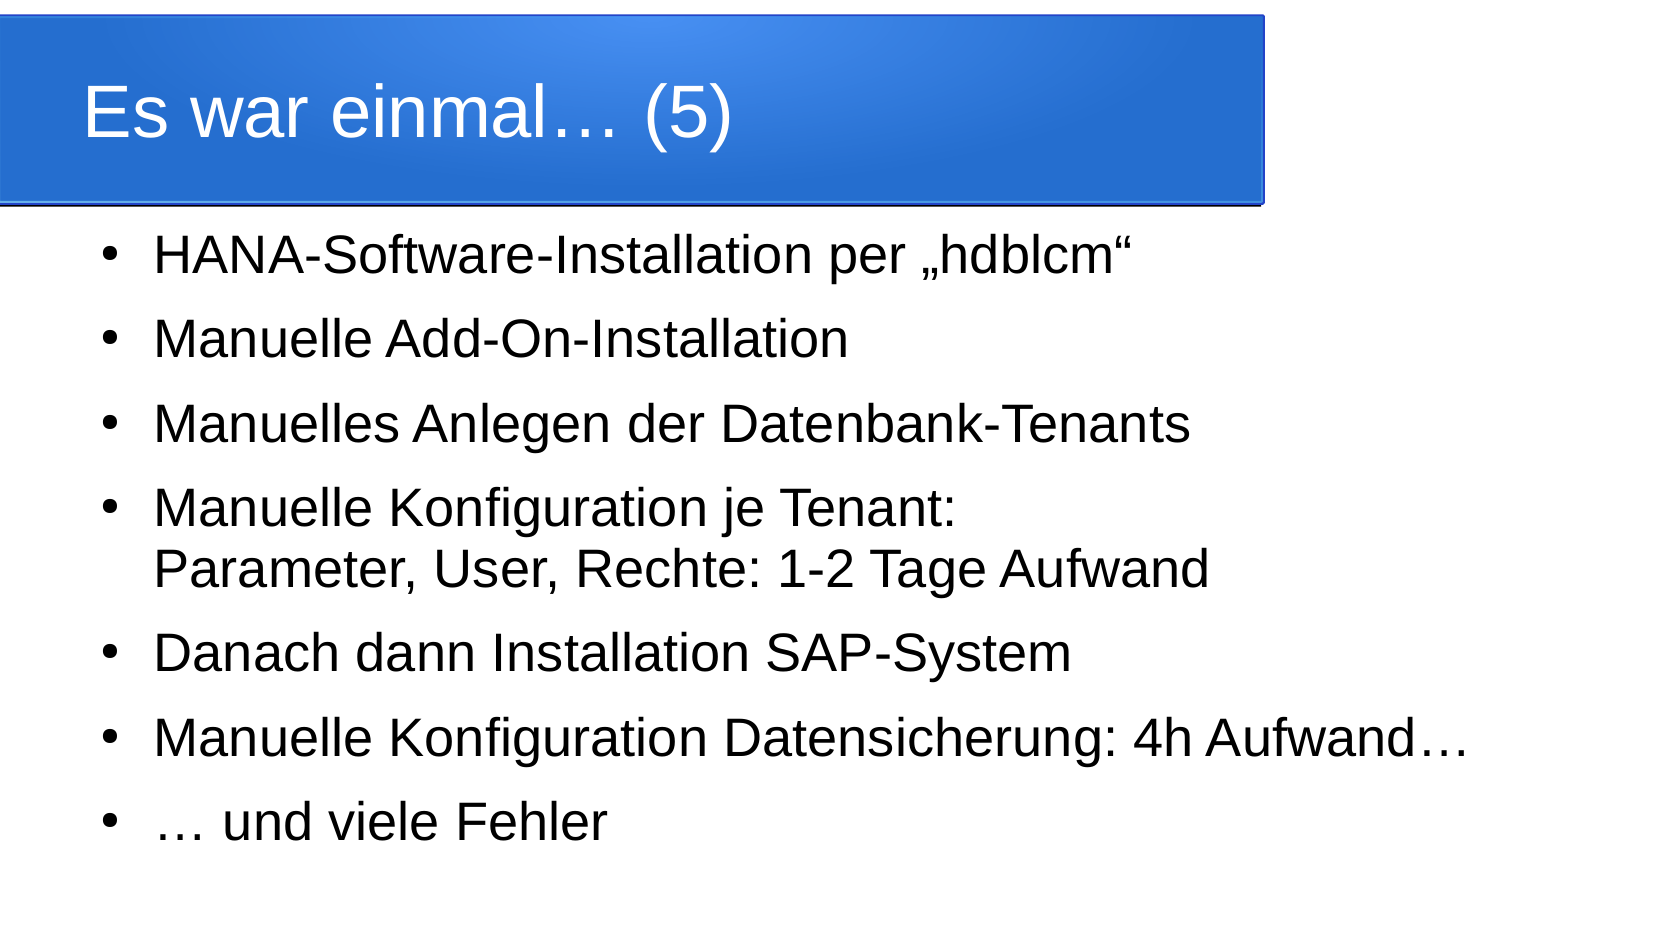

# Es war einmal… (5)
HANA-Software-Installation per „hdblcm“
Manuelle Add-On-Installation
Manuelles Anlegen der Datenbank-Tenants
Manuelle Konfiguration je Tenant:
Parameter, User, Rechte: 1-2 Tage Aufwand
Danach dann Installation SAP-System
Manuelle Konfiguration Datensicherung: 4h Aufwand…
… und viele Fehler